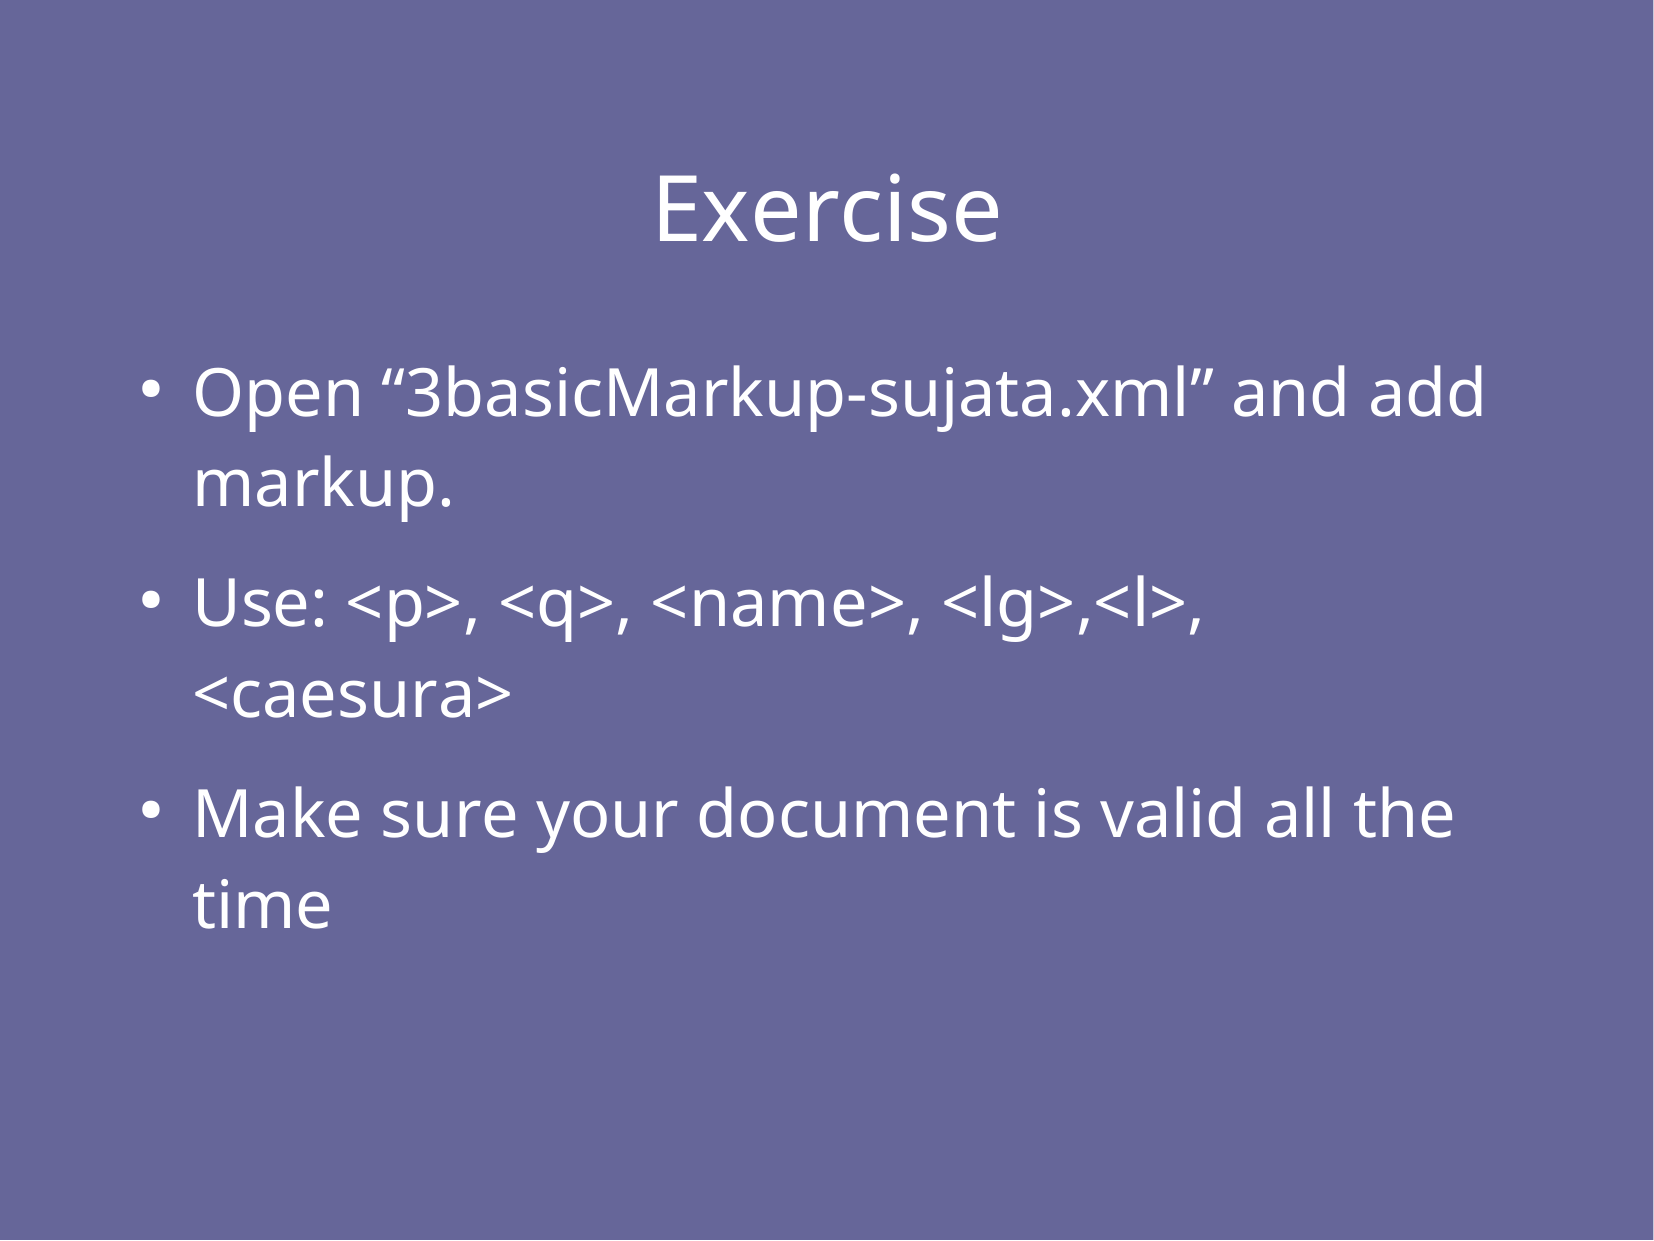

# Exercise
Open “3basicMarkup-sujata.xml” and add markup.
Use: <p>, <q>, <name>, <lg>,<l>, <caesura>
Make sure your document is valid all the time